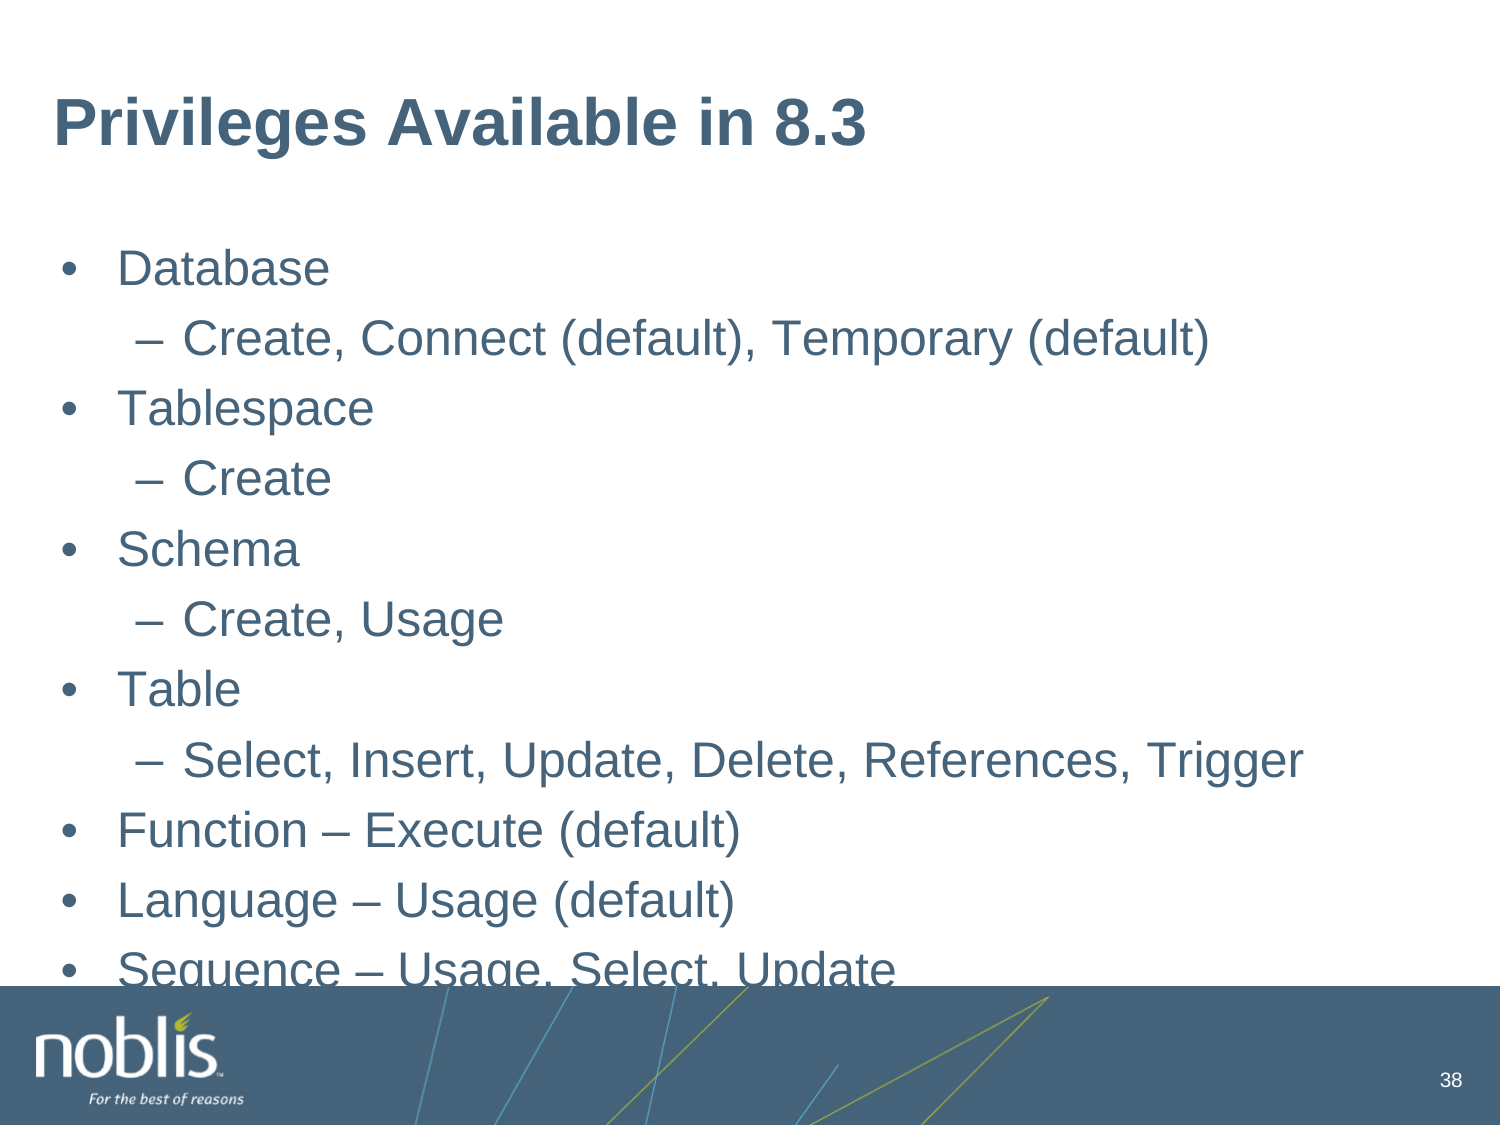

# Privileges Available in 8.3
Database
Create, Connect (default), Temporary (default)
Tablespace
Create
Schema
Create, Usage
Table
Select, Insert, Update, Delete, References, Trigger
Function – Execute (default)
Language – Usage (default)
Sequence – Usage, Select, Update